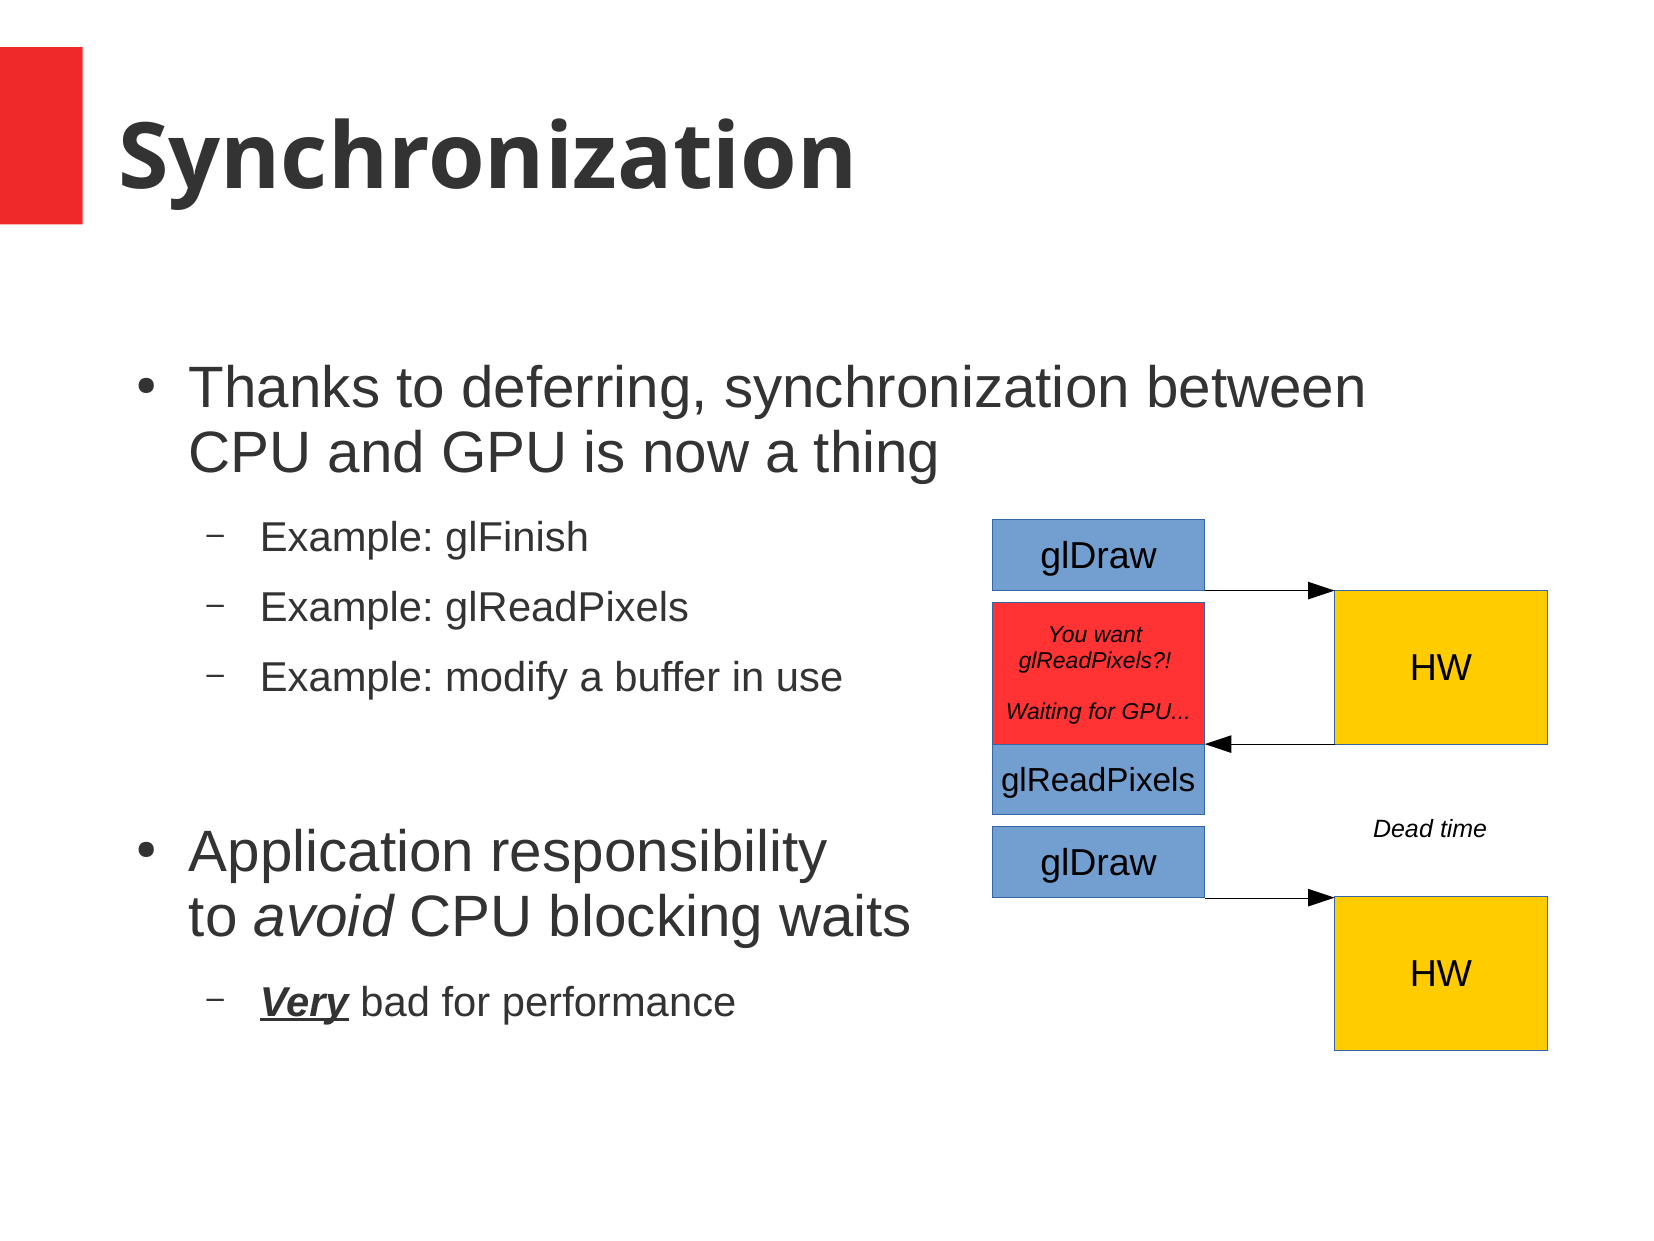

# Synchronization
Thanks to deferring, synchronization between
CPU and GPU is now a thing
Example: glFinish
Example: glReadPixels
Example: modify a buffer in use
Application responsibility
to avoid CPU blocking waits
Very bad for performance
glDraw
HW
You want
glReadPixels?!
Waiting for GPU...
glReadPixels
Dead time
glDraw
HW